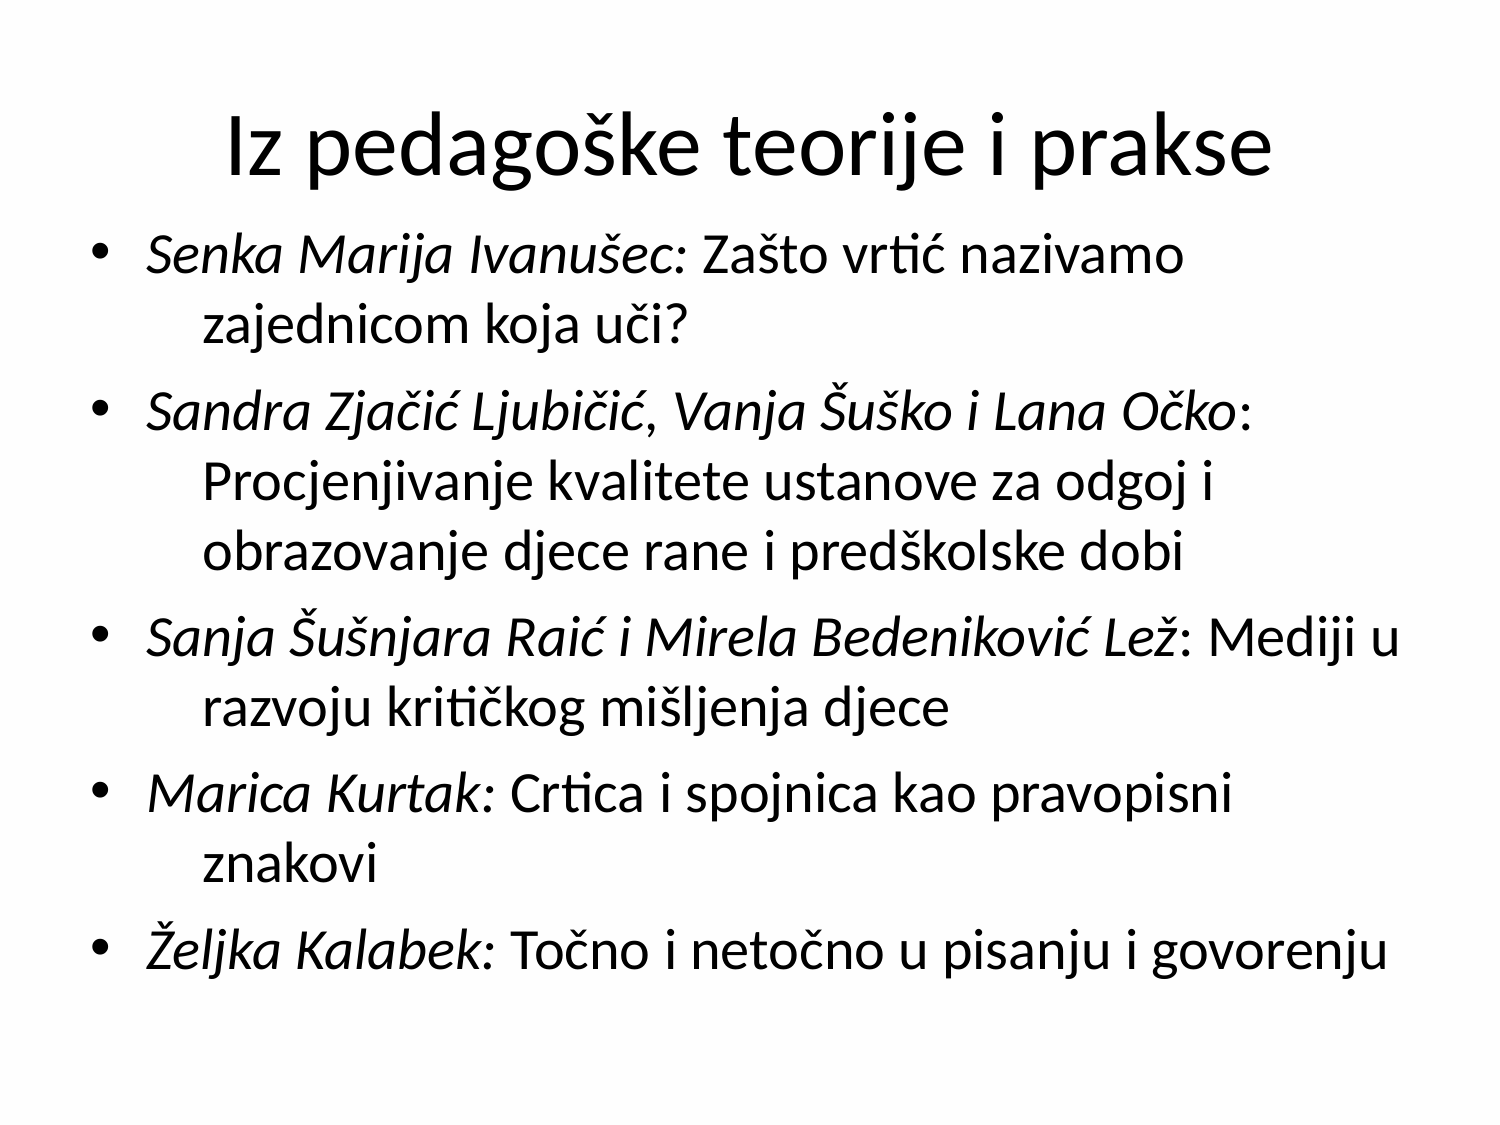

# Iz pedagoške teorije i prakse
Senka Marija Ivanušec: Zašto vrtić nazivamo zajednicom koja uči?
Sandra Zjačić Ljubičić, Vanja Šuško i Lana Očko: Procjenjivanje kvalitete ustanove za odgoj i obrazovanje djece rane i predškolske dobi
Sanja Šušnjara Raić i Mirela Bedeniković Lež: Mediji u razvoju kritičkog mišljenja djece
Marica Kurtak: Crtica i spojnica kao pravopisni znakovi
Željka Kalabek: Točno i netočno u pisanju i govorenju